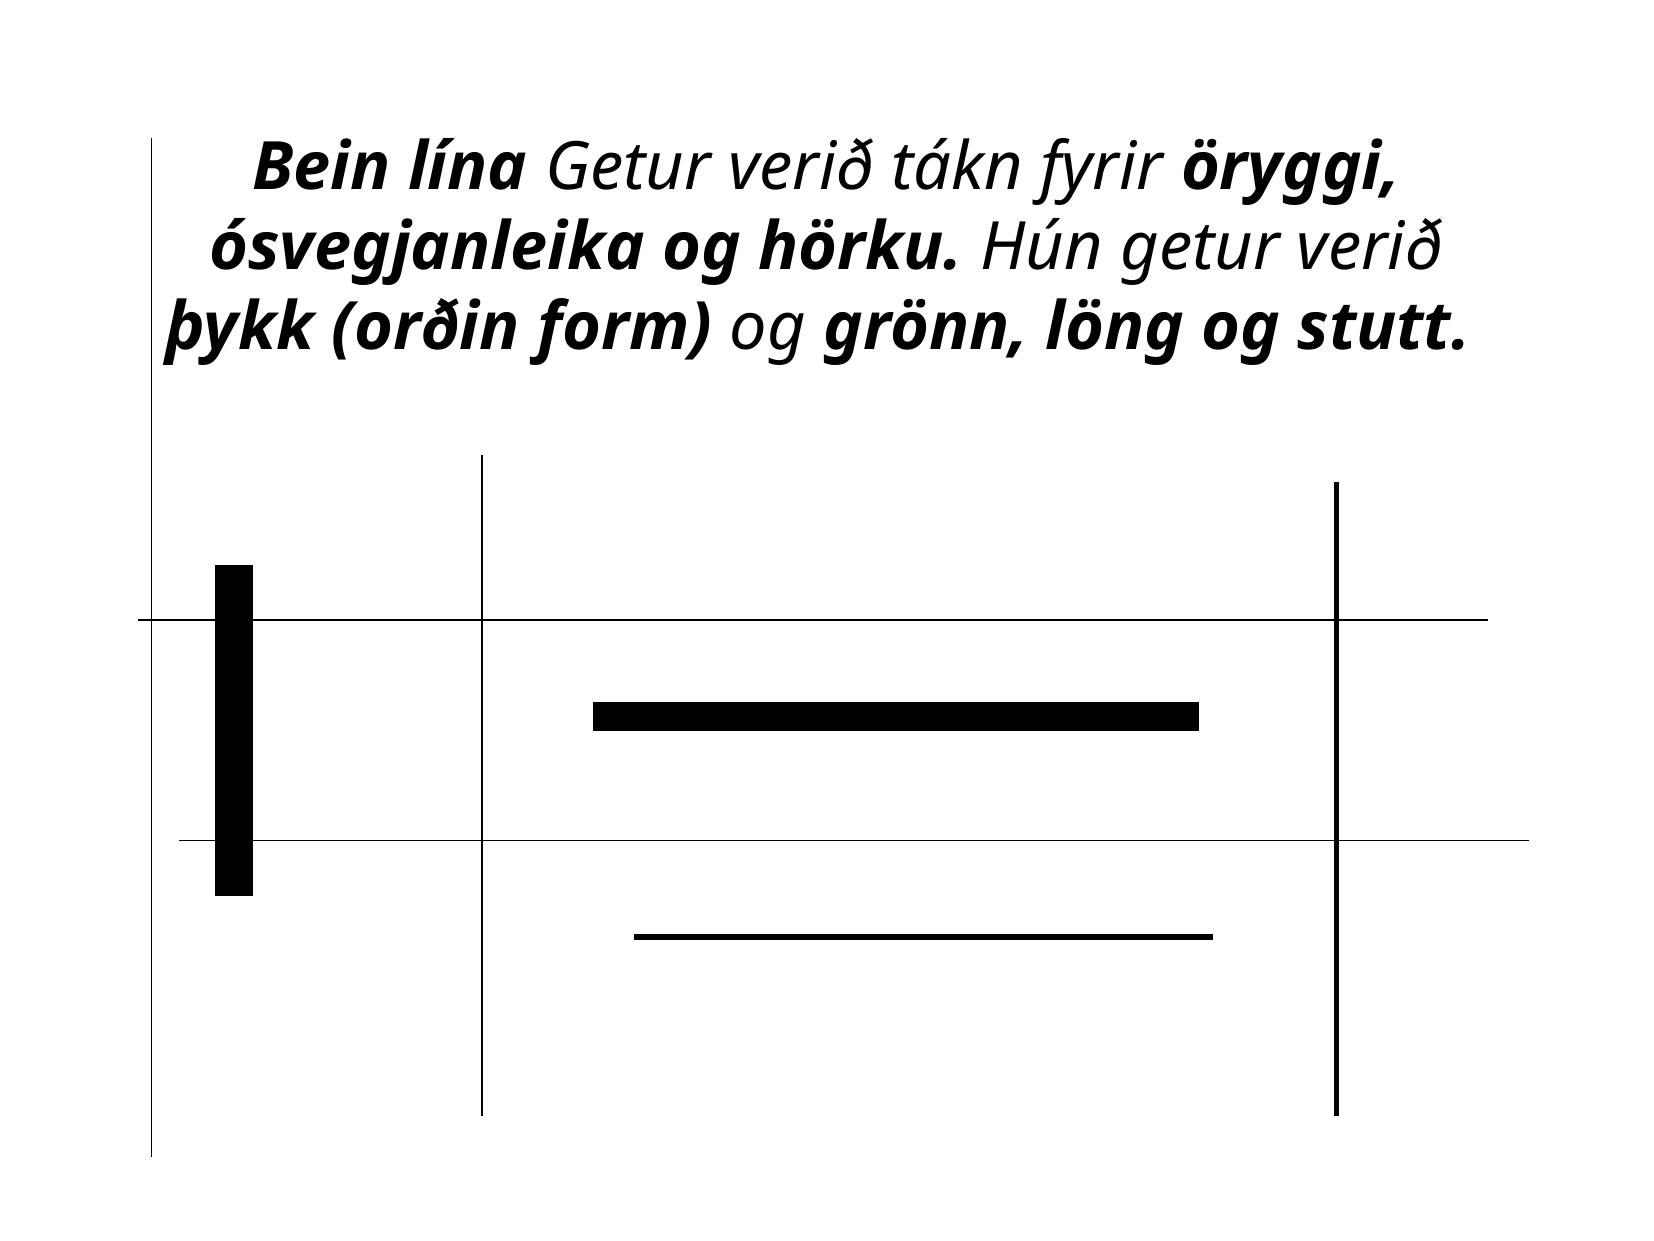

# Bein lína Getur verið tákn fyrir öryggi, ósvegjanleika og hörku. Hún getur verið þykk (orðin form) og grönn, löng og stutt.